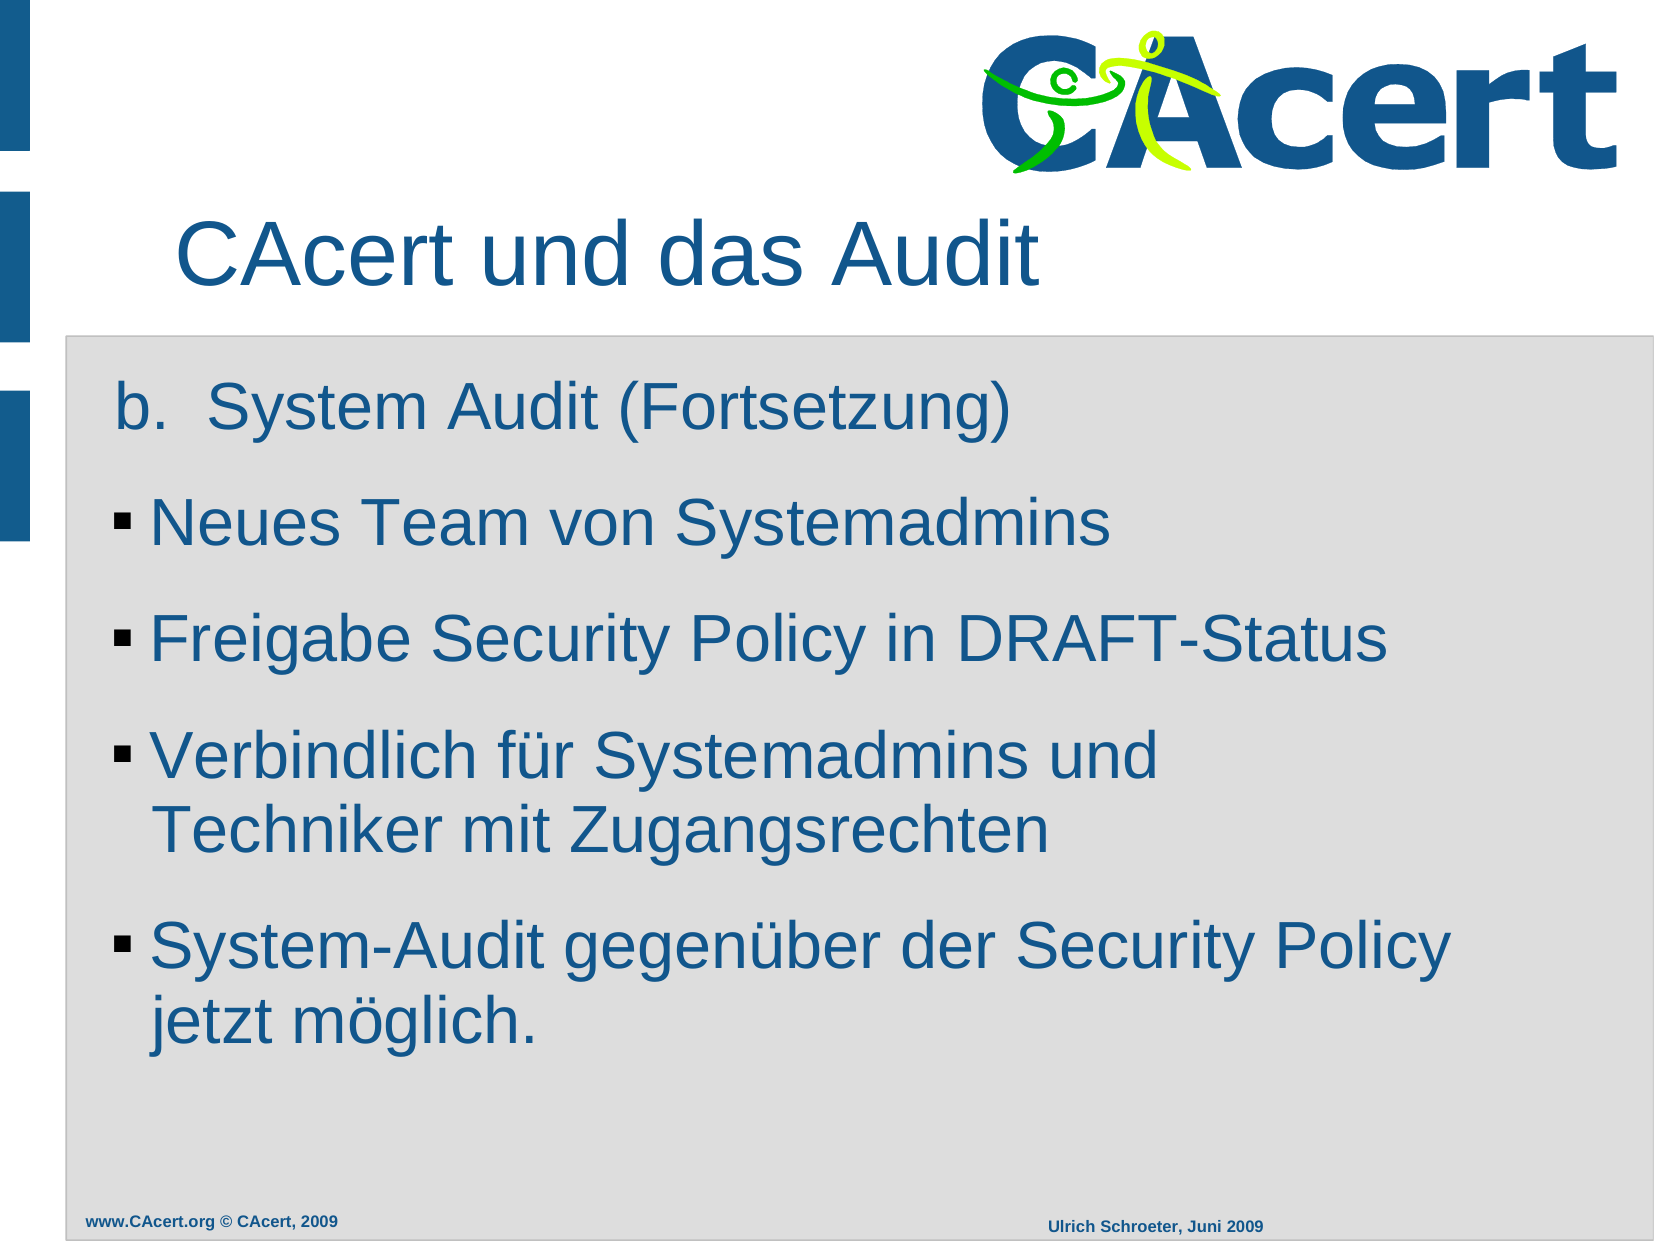

CAcert und das Audit
b. System Audit (Fortsetzung)
 Neues Team von Systemadmins
 Freigabe Security Policy in DRAFT-Status
 Verbindlich für Systemadmins und
 Techniker mit Zugangsrechten
 System-Audit gegenüber der Security Policy
 jetzt möglich.